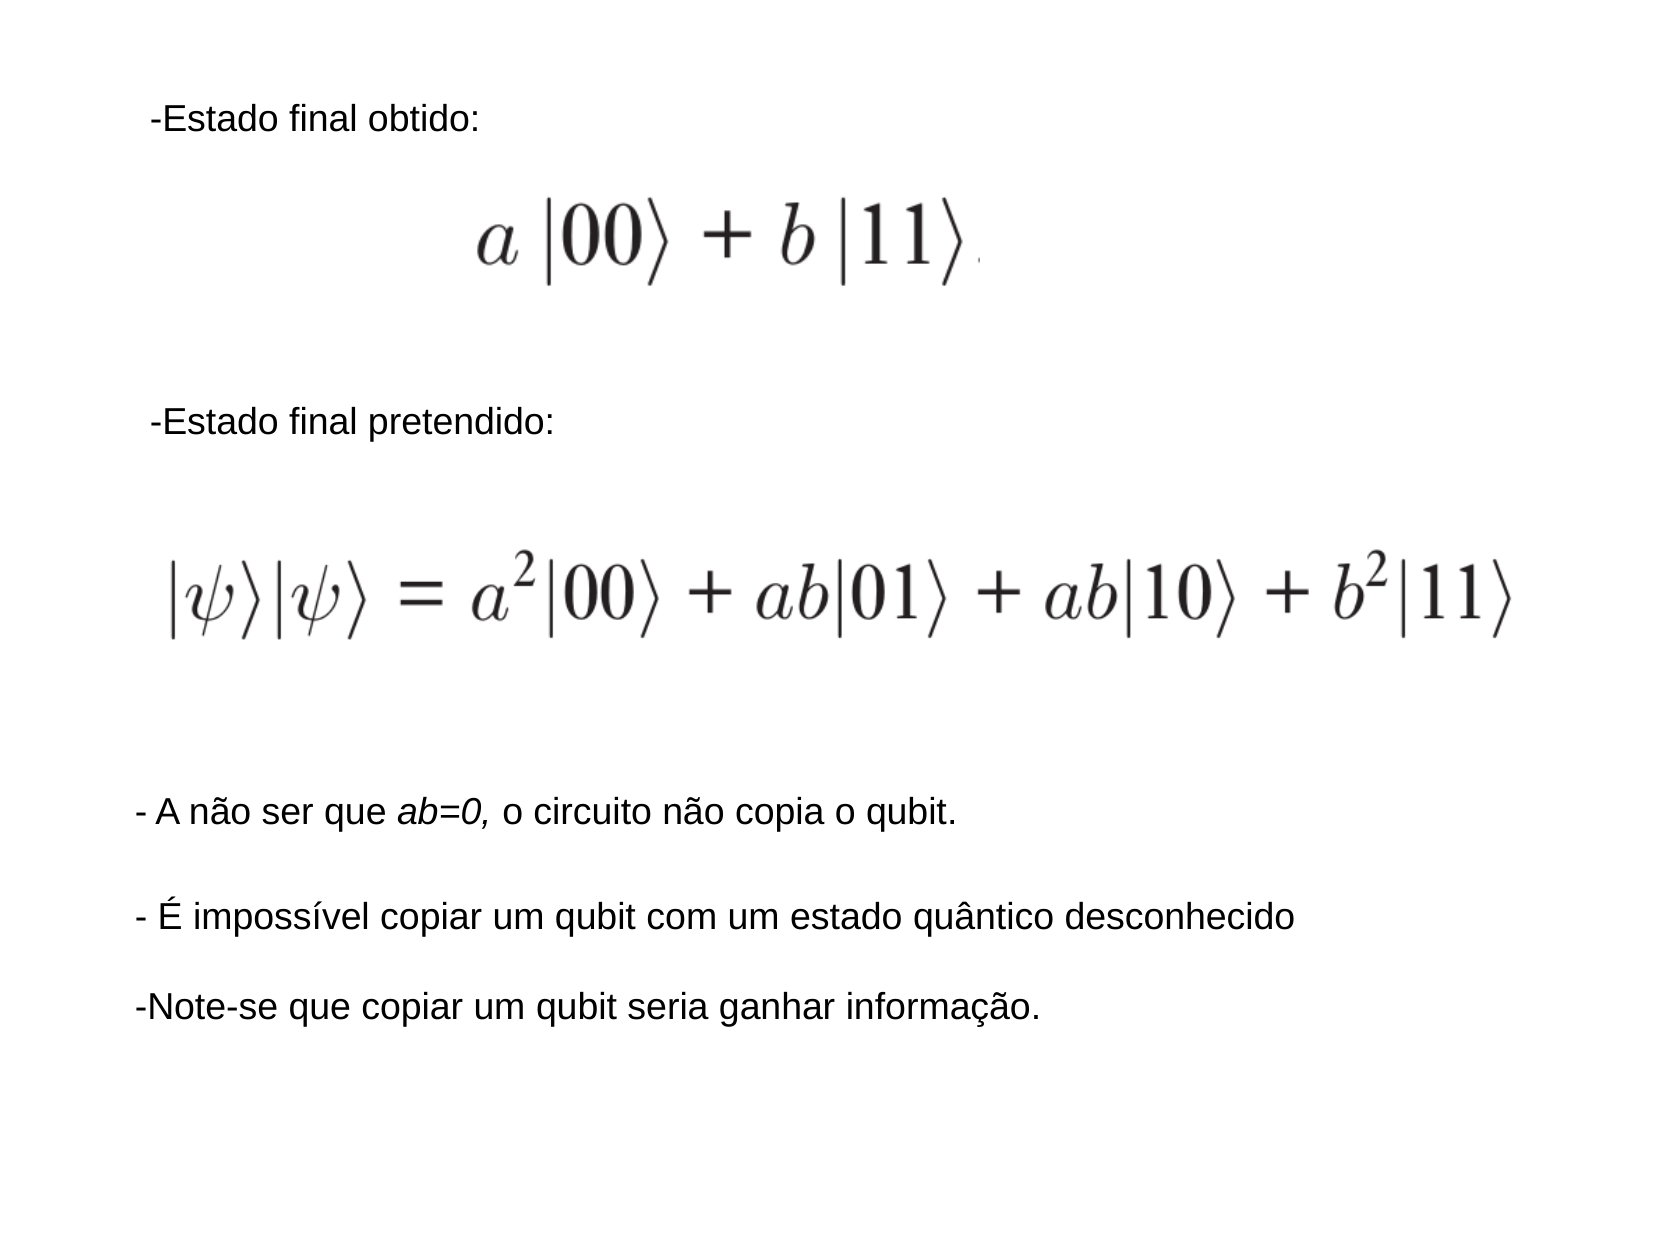

-Estado final obtido:
-Estado final pretendido:
- A não ser que ab=0, o circuito não copia o qubit.
- É impossível copiar um qubit com um estado quântico desconhecido
-Note-se que copiar um qubit seria ganhar informação.